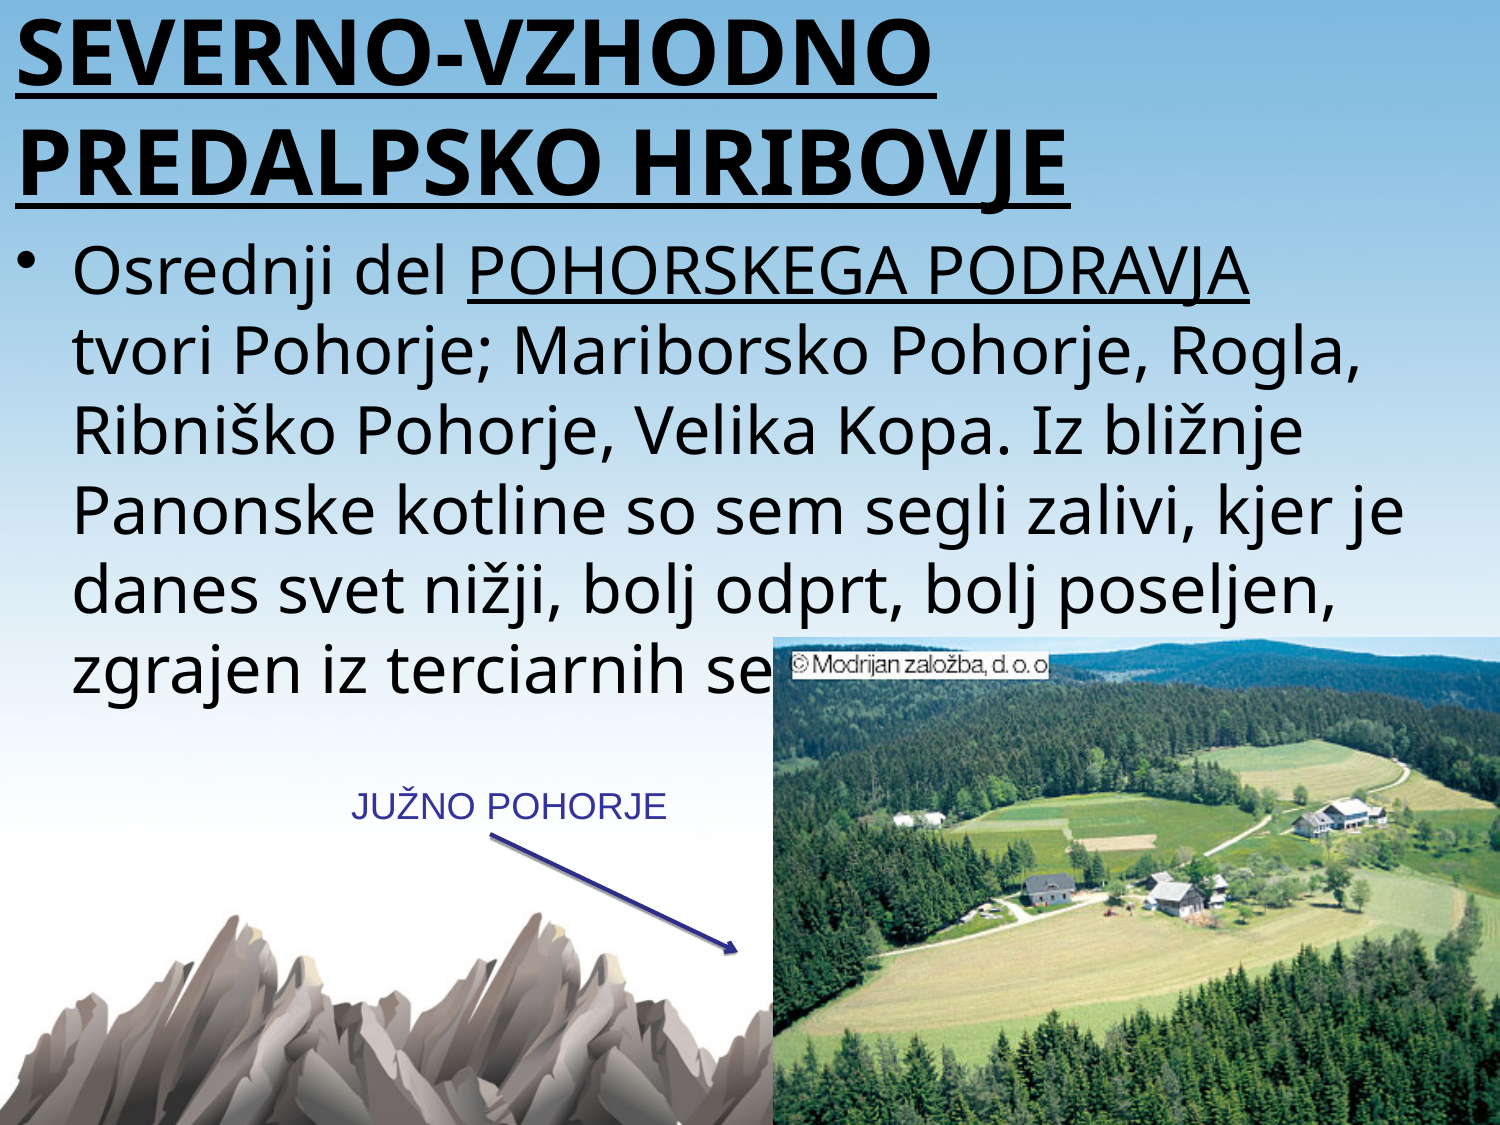

# SEVERNO-VZHODNO PREDALPSKO HRIBOVJE
Osrednji del POHORSKEGA PODRAVJA tvori Pohorje; Mariborsko Pohorje, Rogla, Ribniško Pohorje, Velika Kopa. Iz bližnje Panonske kotline so sem segli zalivi, kjer je danes svet nižji, bolj odprt, bolj poseljen, zgrajen iz terciarnih sedimentov (lapor).
JUŽNO POHORJE